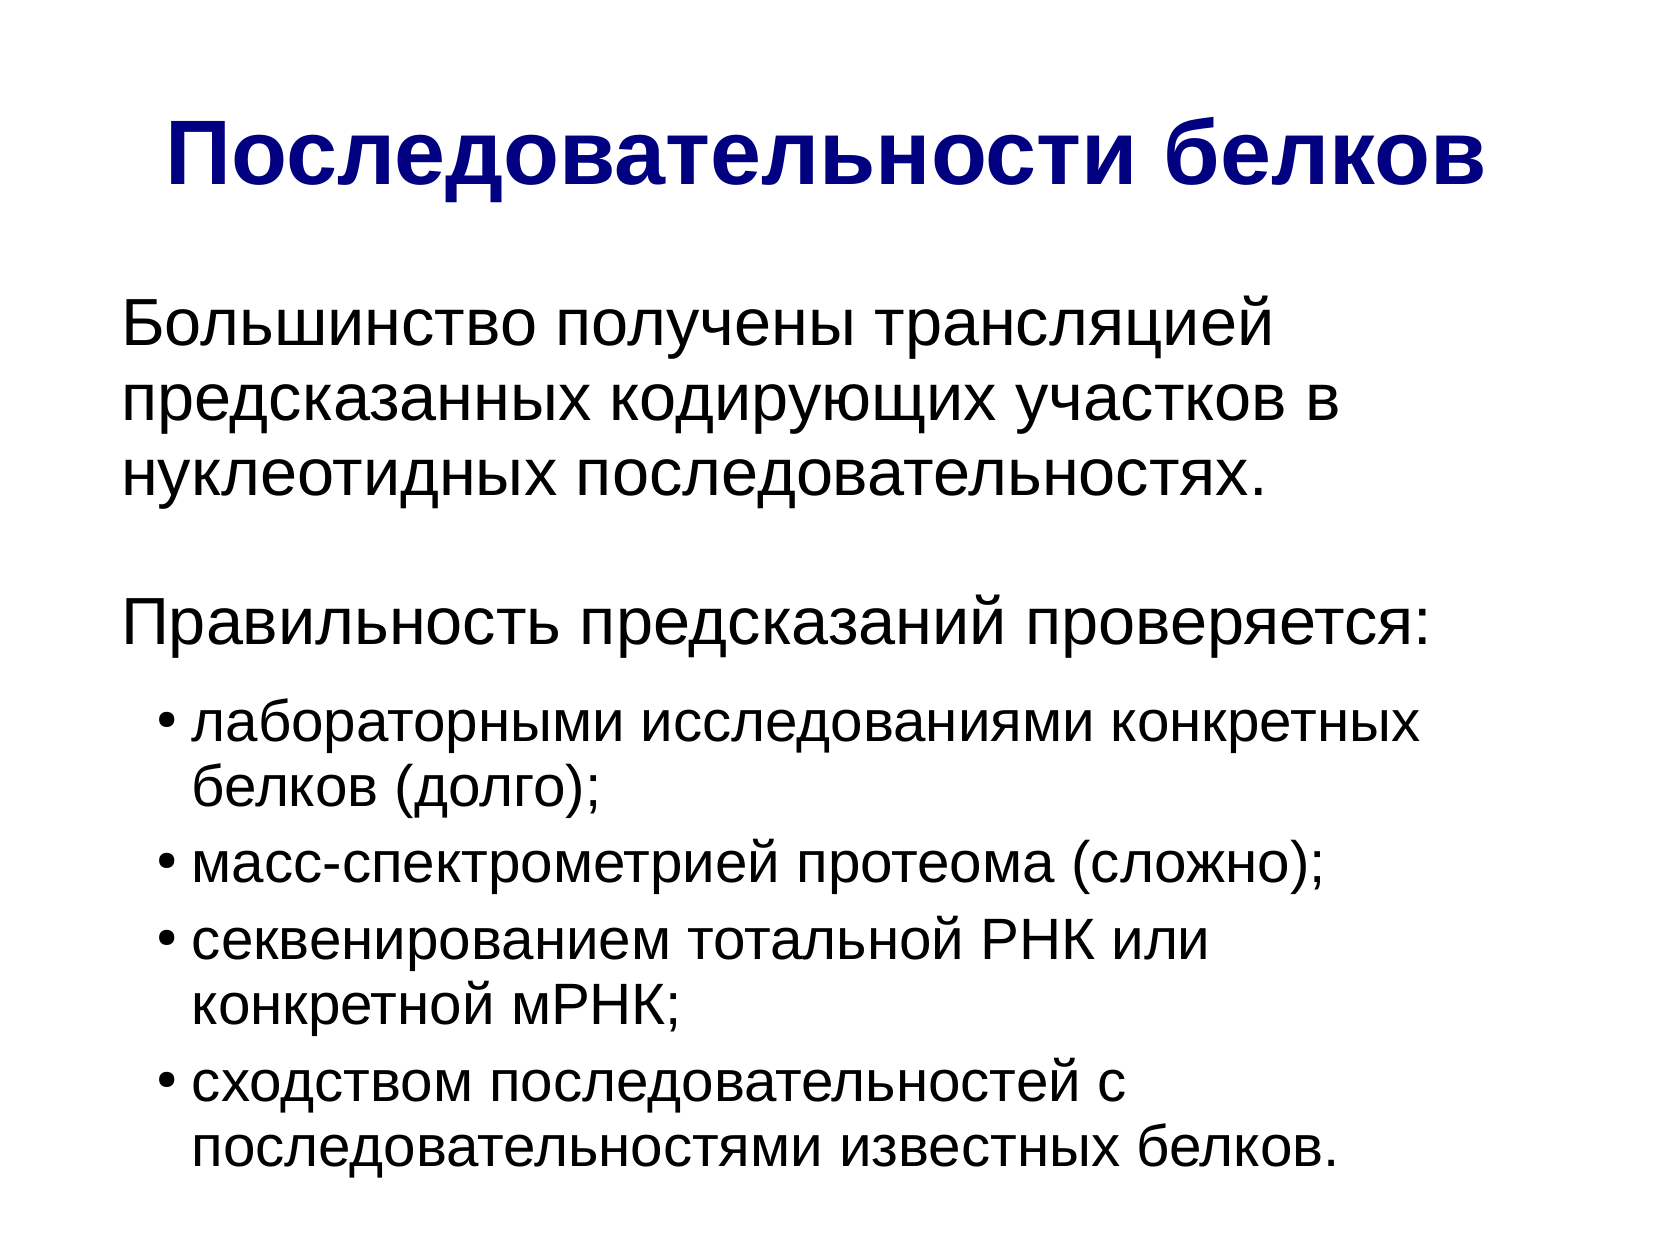

# Последовательности белков
Большинство получены трансляцией предсказанных кодирующих участков в нуклеотидных последовательностях.
Правильность предсказаний проверяется:
лабораторными исследованиями конкретных белков (долго);
масс-спектрометрией протеома (сложно);
секвенированием тотальной РНК или конкретной мРНК;
сходством последовательностей с последовательностями известных белков.